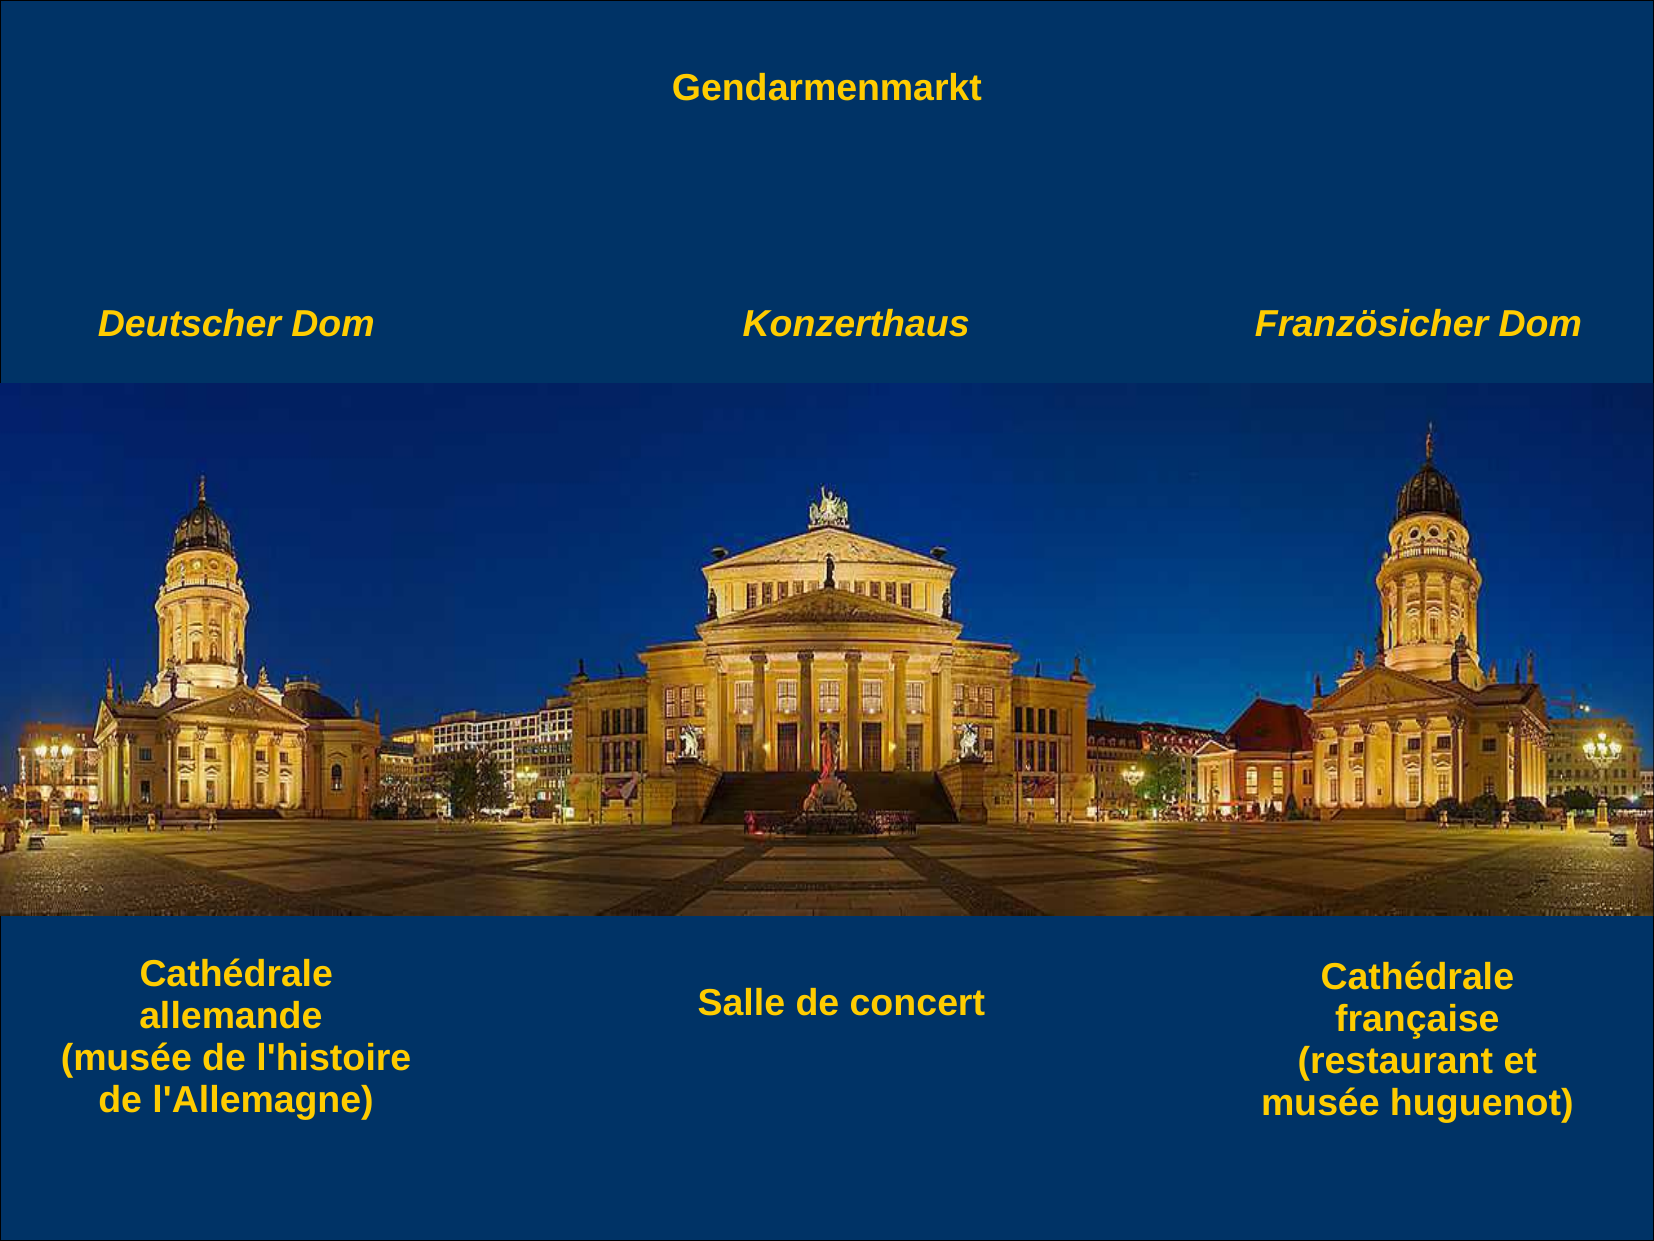

Gendarmenmarkt
Deutscher Dom
Konzerthaus
Französicher Dom
Cathédrale allemande
(musée de l'histoire de l'Allemagne)
Cathédrale française
(restaurant et musée huguenot)
Salle de concert